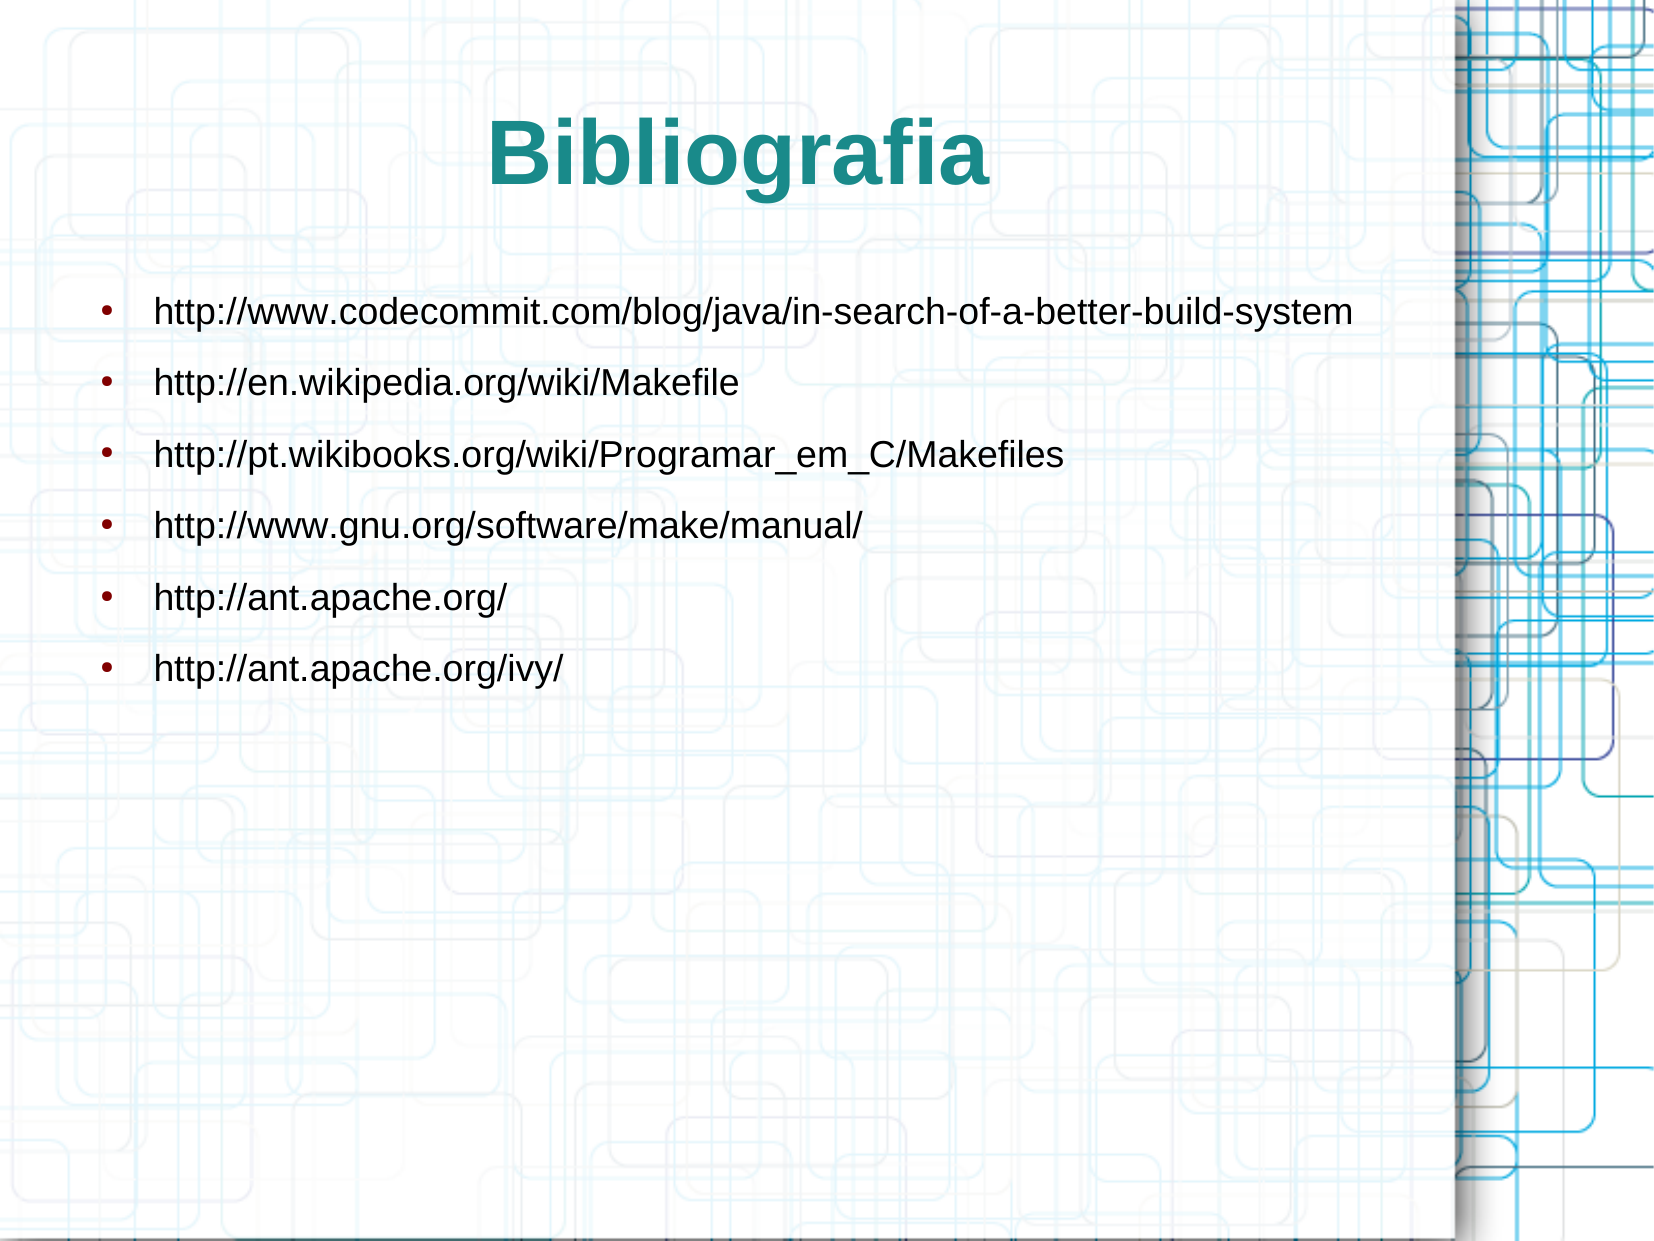

# Bibliografia
http://www.codecommit.com/blog/java/in-search-of-a-better-build-system
http://en.wikipedia.org/wiki/Makefile
http://pt.wikibooks.org/wiki/Programar_em_C/Makefiles
http://www.gnu.org/software/make/manual/
http://ant.apache.org/
http://ant.apache.org/ivy/